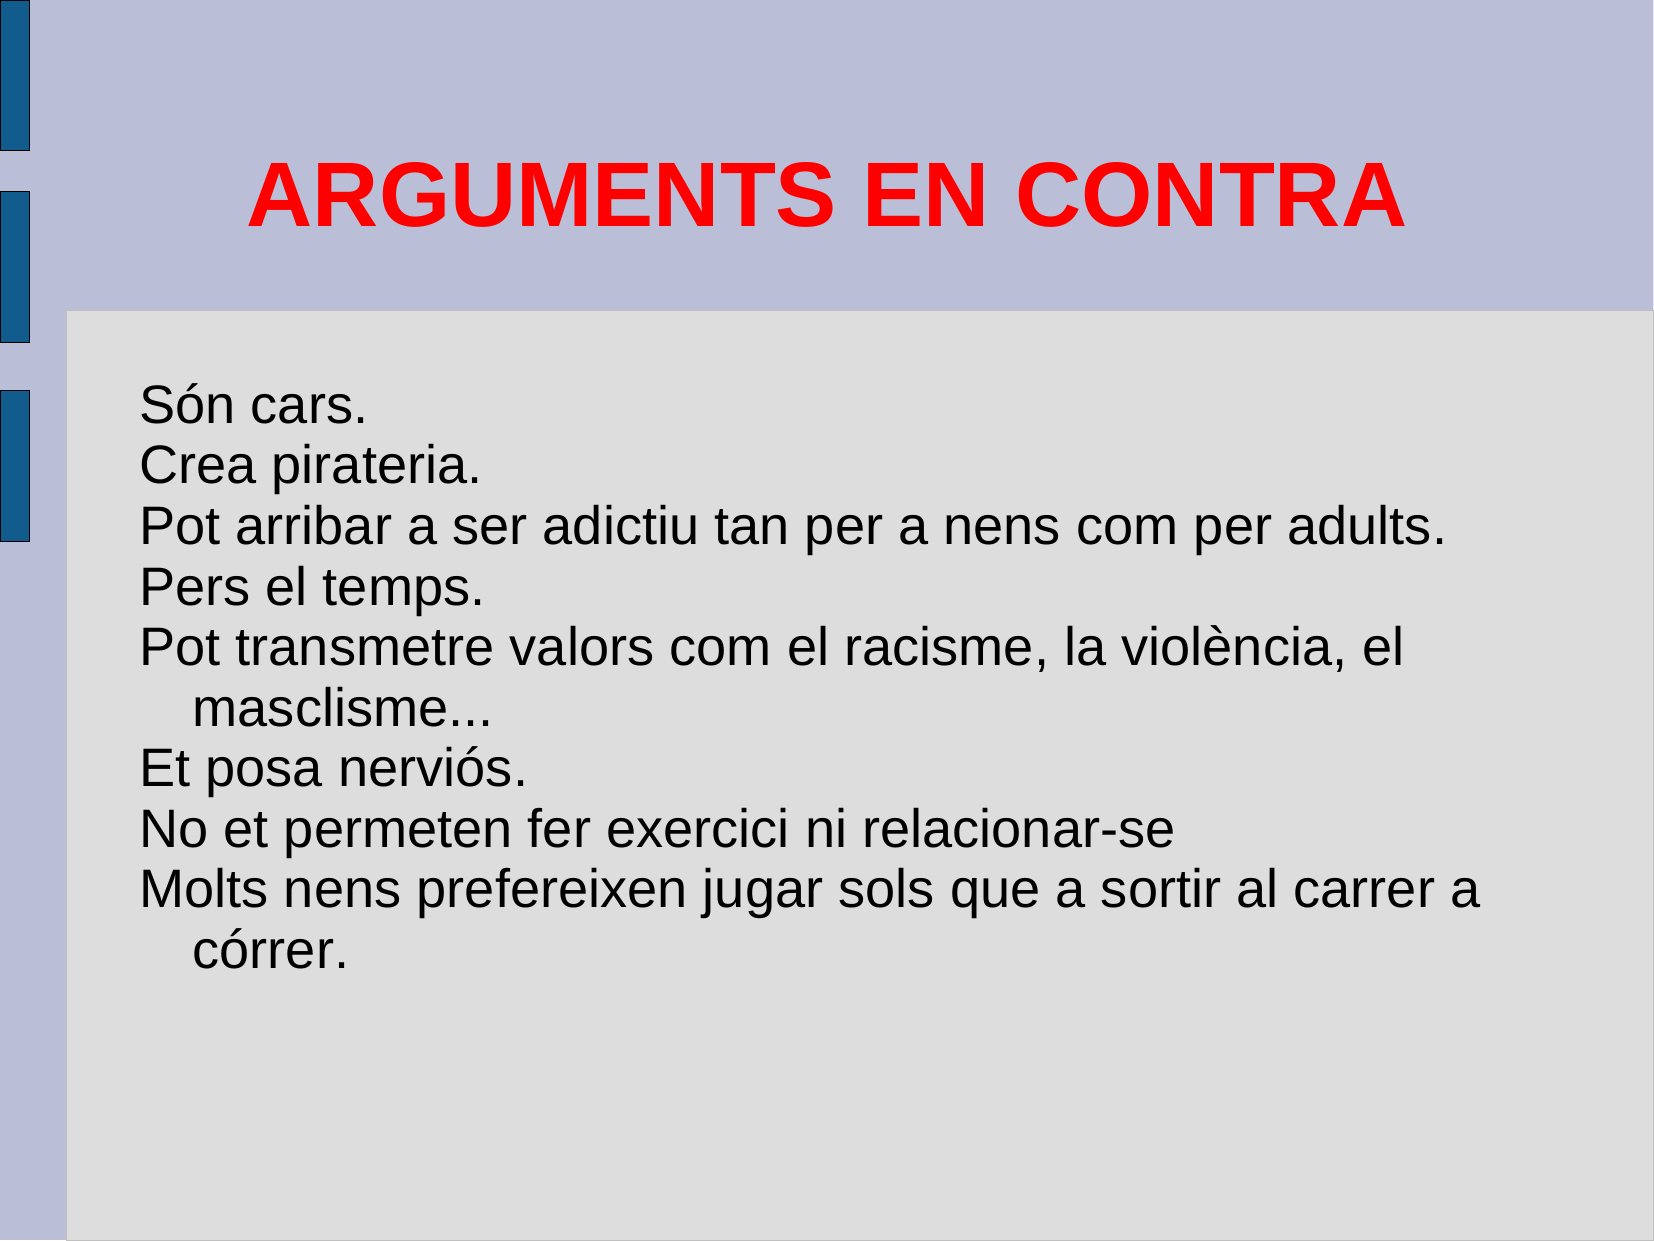

# ARGUMENTS EN CONTRA
Són cars.
Crea pirateria.
Pot arribar a ser adictiu tan per a nens com per adults.
Pers el temps.
Pot transmetre valors com el racisme, la violència, el masclisme...
Et posa nerviós.
No et permeten fer exercici ni relacionar-se
Molts nens prefereixen jugar sols que a sortir al carrer a córrer.